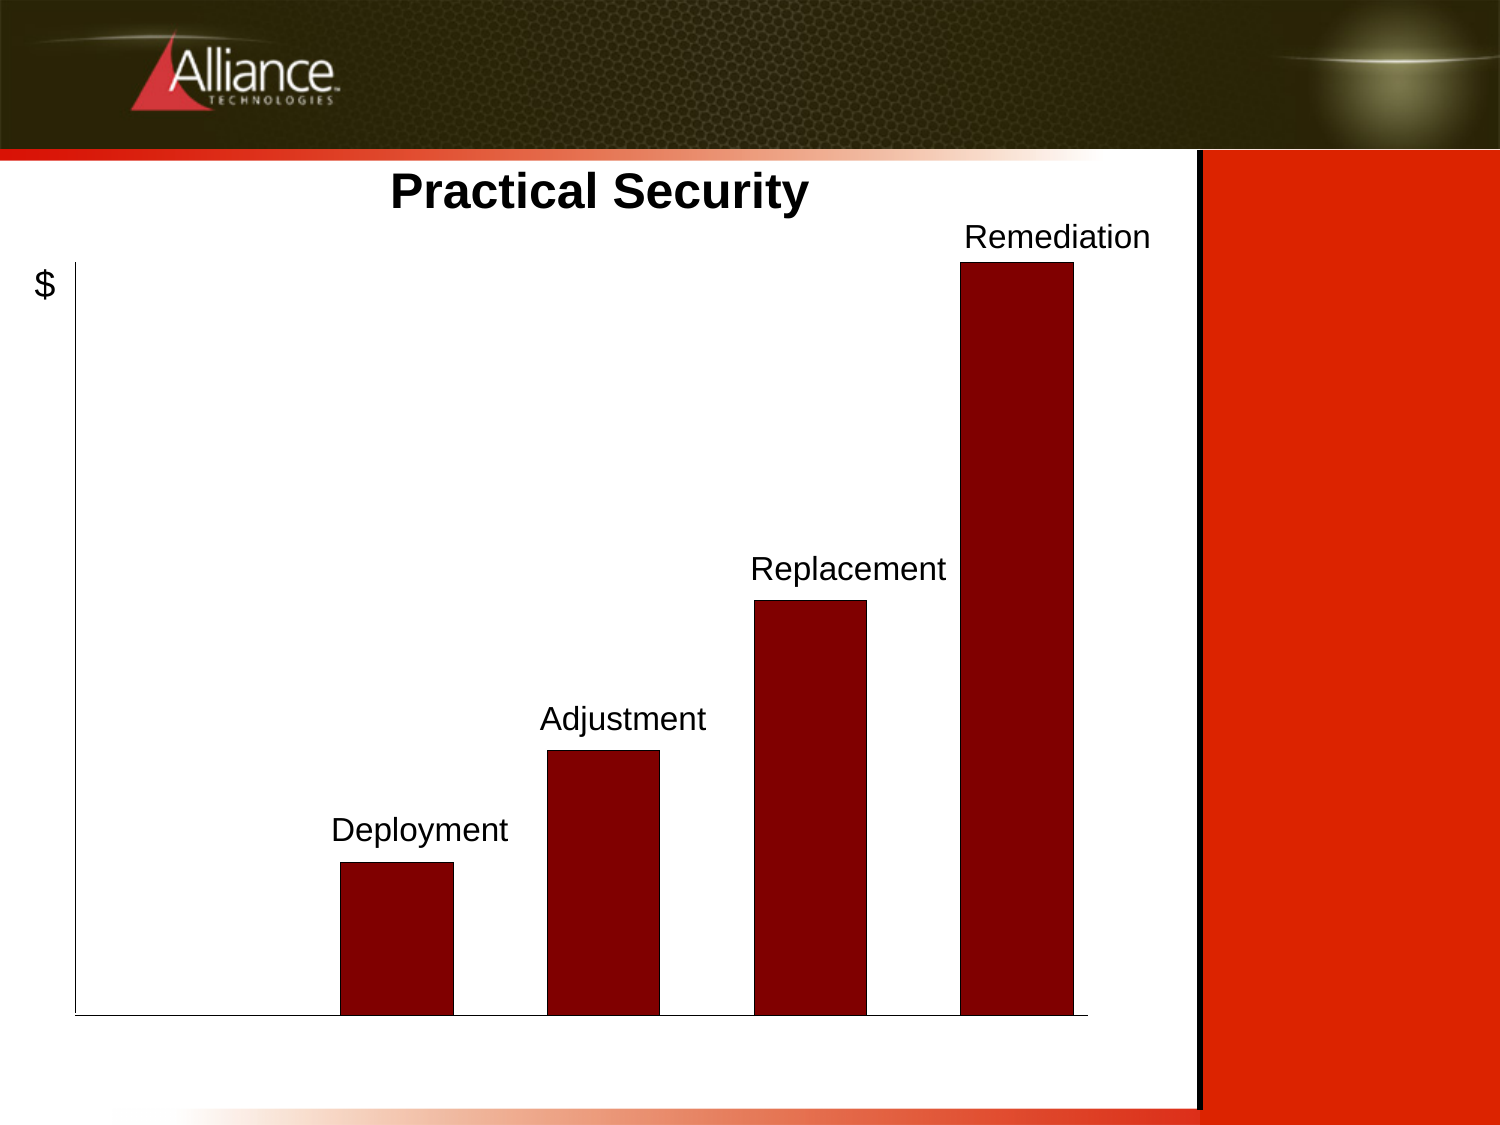

Practical Security
Remediation
$
Replacement
Adjustment
Deployment